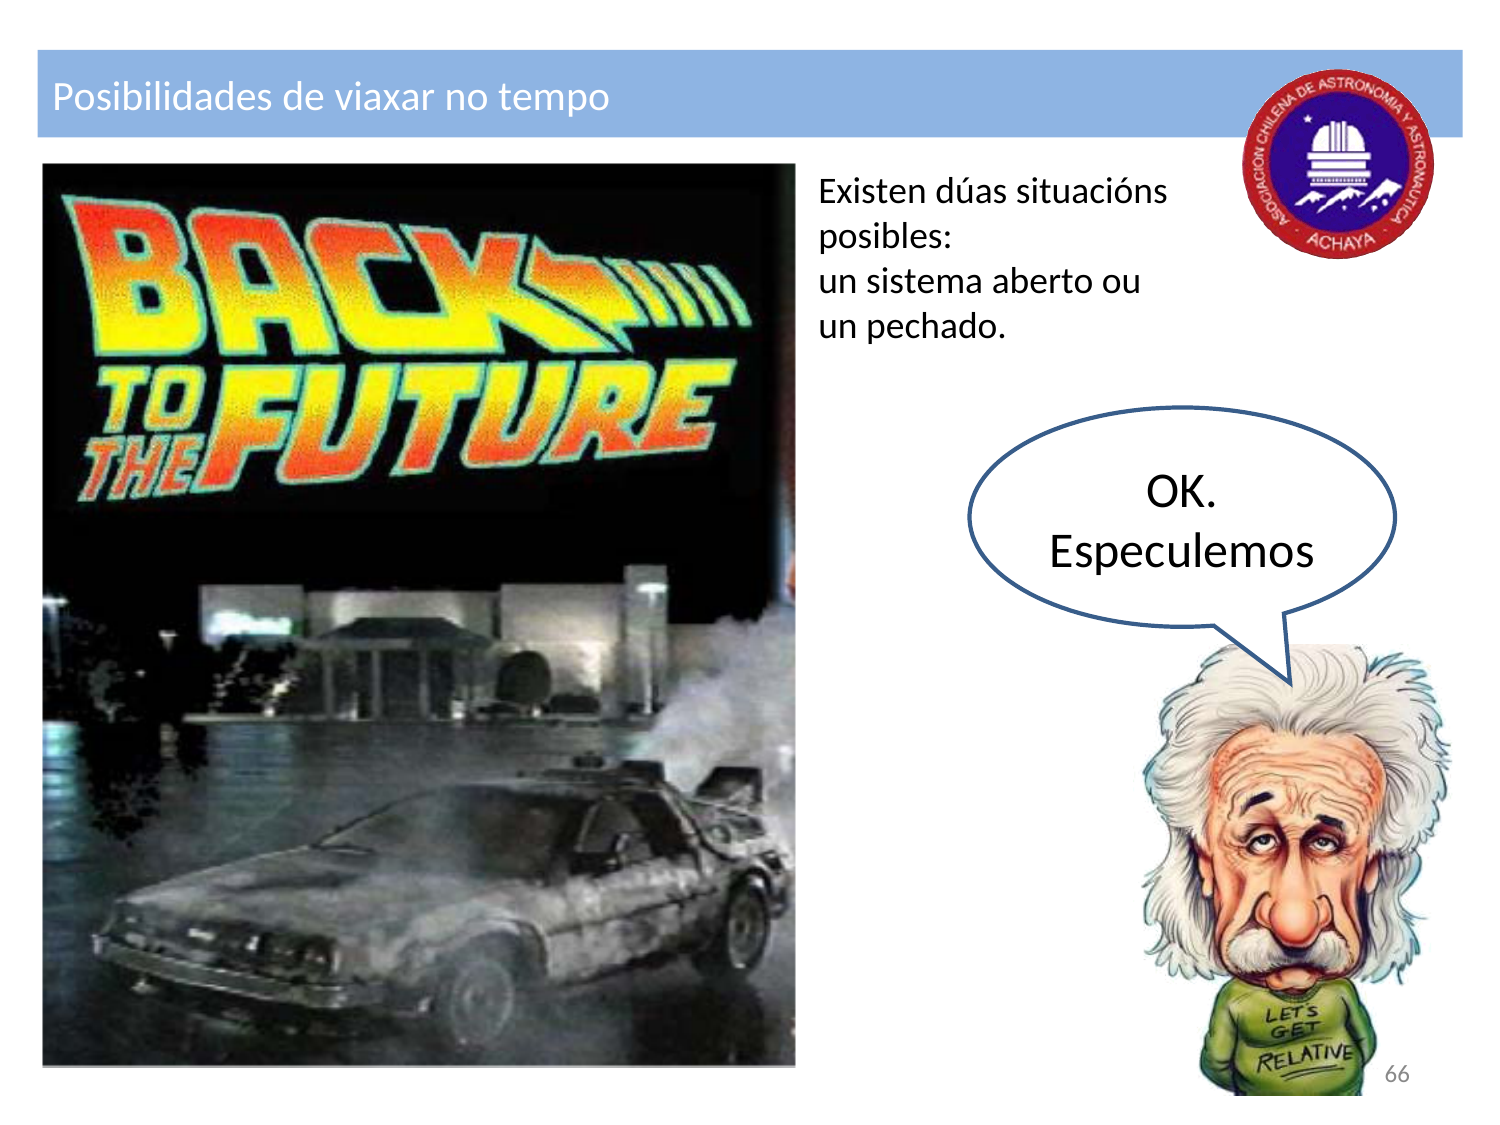

Posibilidades de viaxar no tempo
Existen dúas situacións posibles:
un sistema aberto ou un pechado.
OK. Especulemos